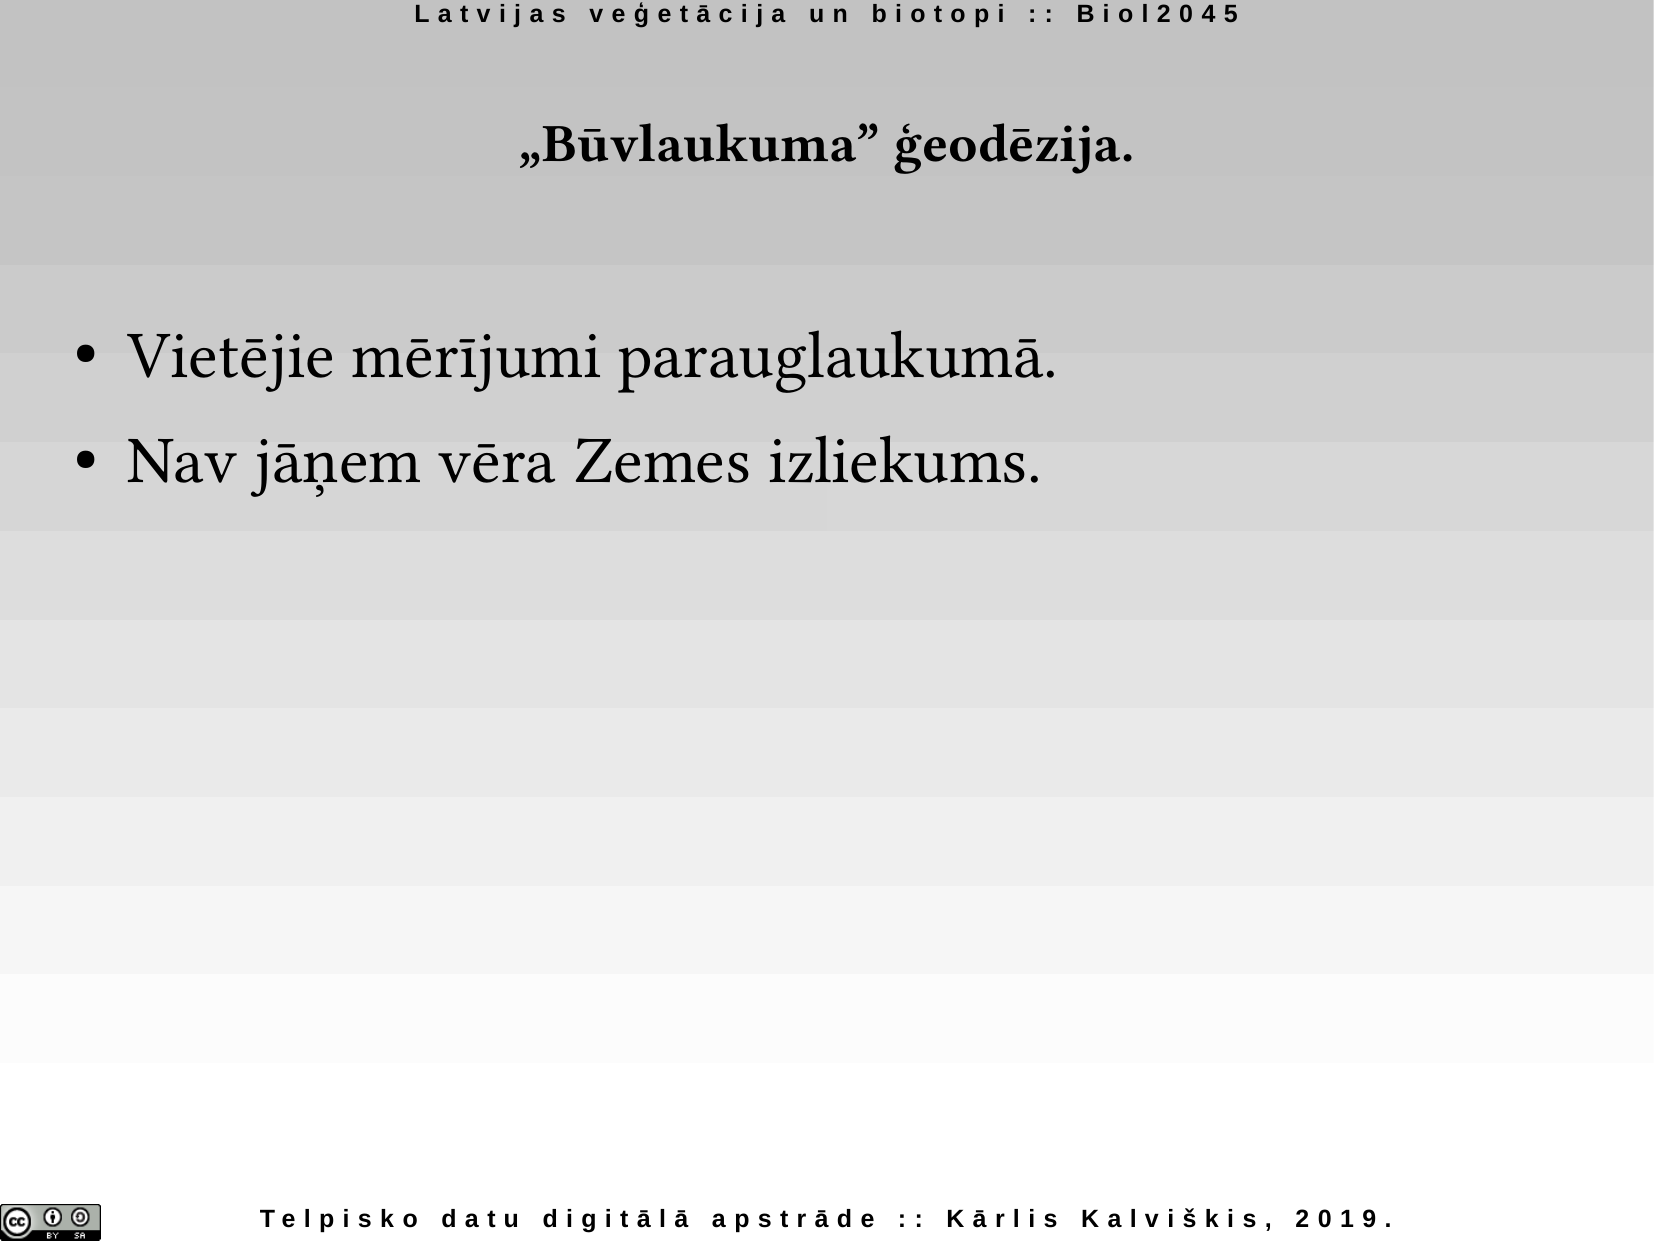

# „Būvlaukuma” ģeodēzija.
Vietējie mērījumi parauglaukumā.
Nav jāņem vēra Zemes izliekums.